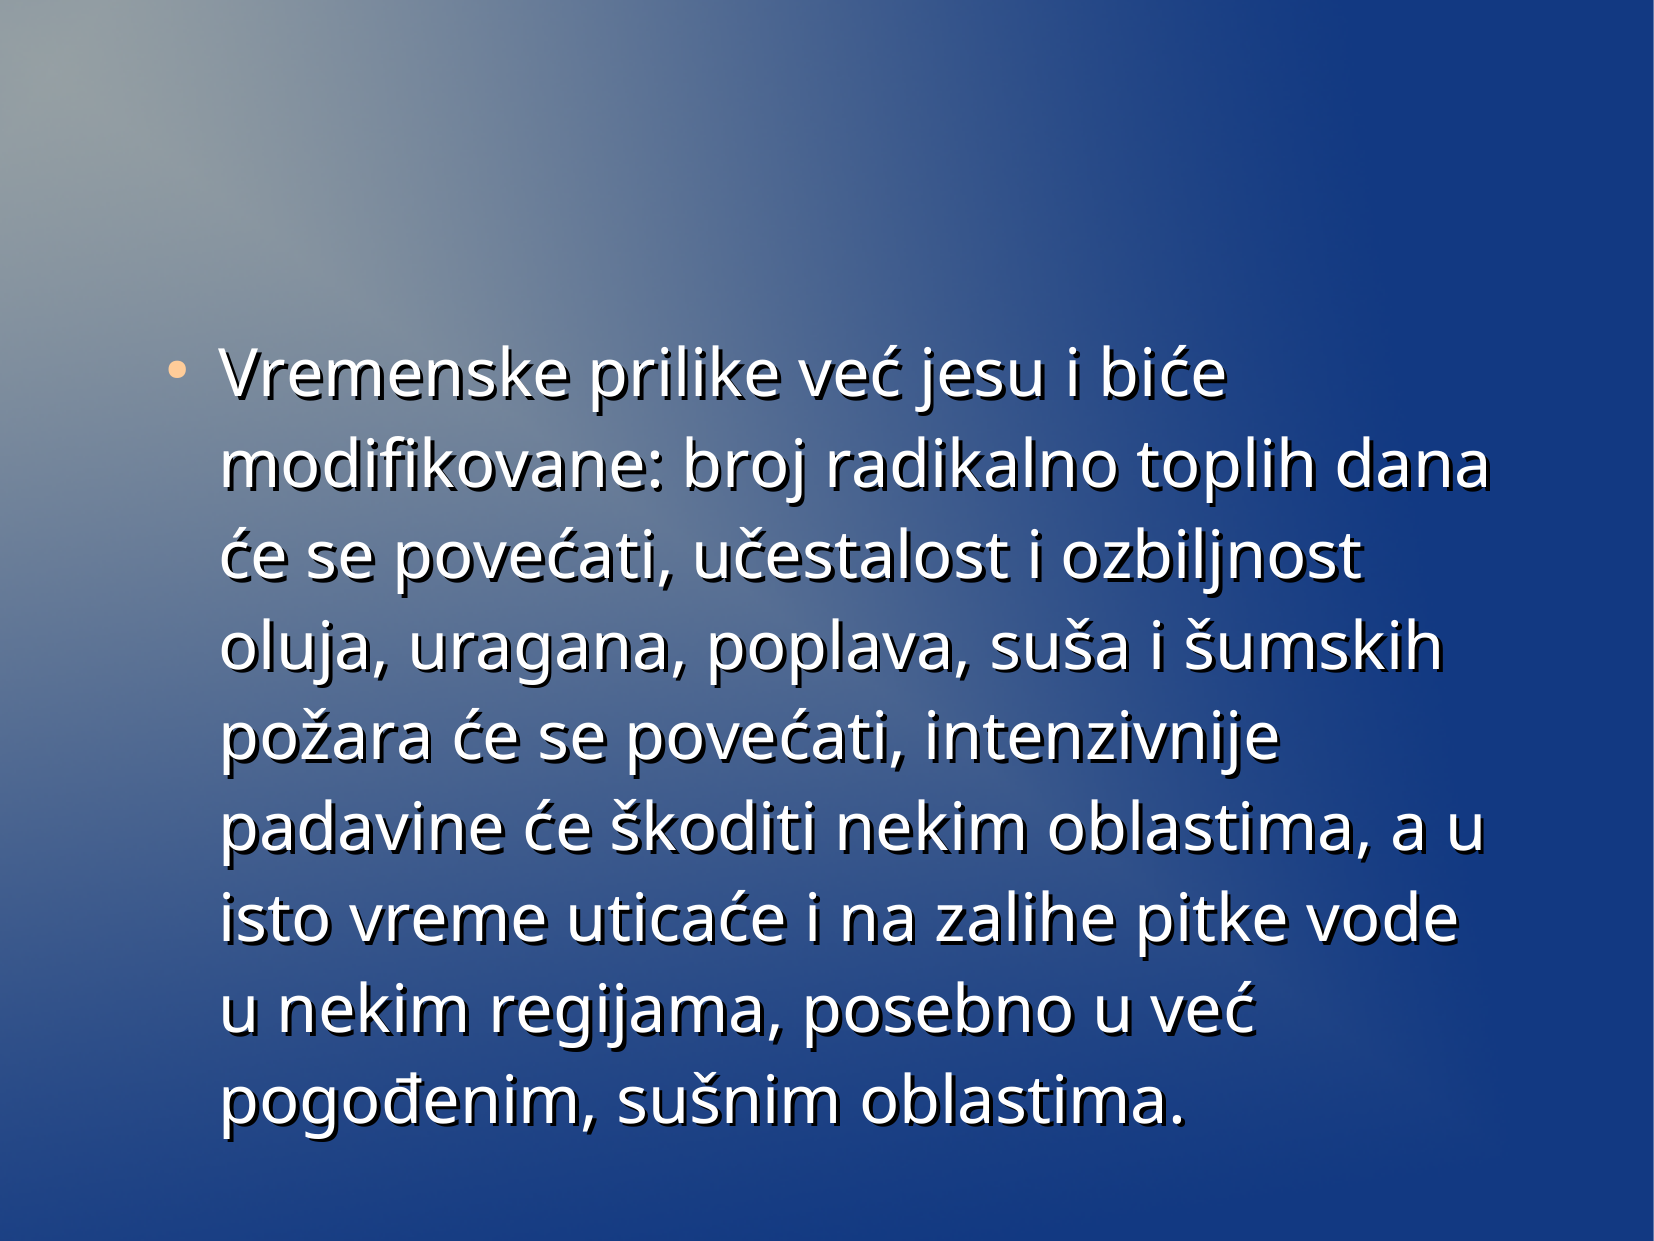

#
Vremenske prilike već jesu i biće modifikovane: broj radikalno toplih dana će se povećati, učestalost i ozbiljnost oluja, uragana, poplava, suša i šumskih požara će se povećati, intenzivnije padavine će škoditi nekim oblastima, a u isto vreme uticaće i na zalihe pitke vode u nekim regijama, posebno u već pogođenim, sušnim oblastima.